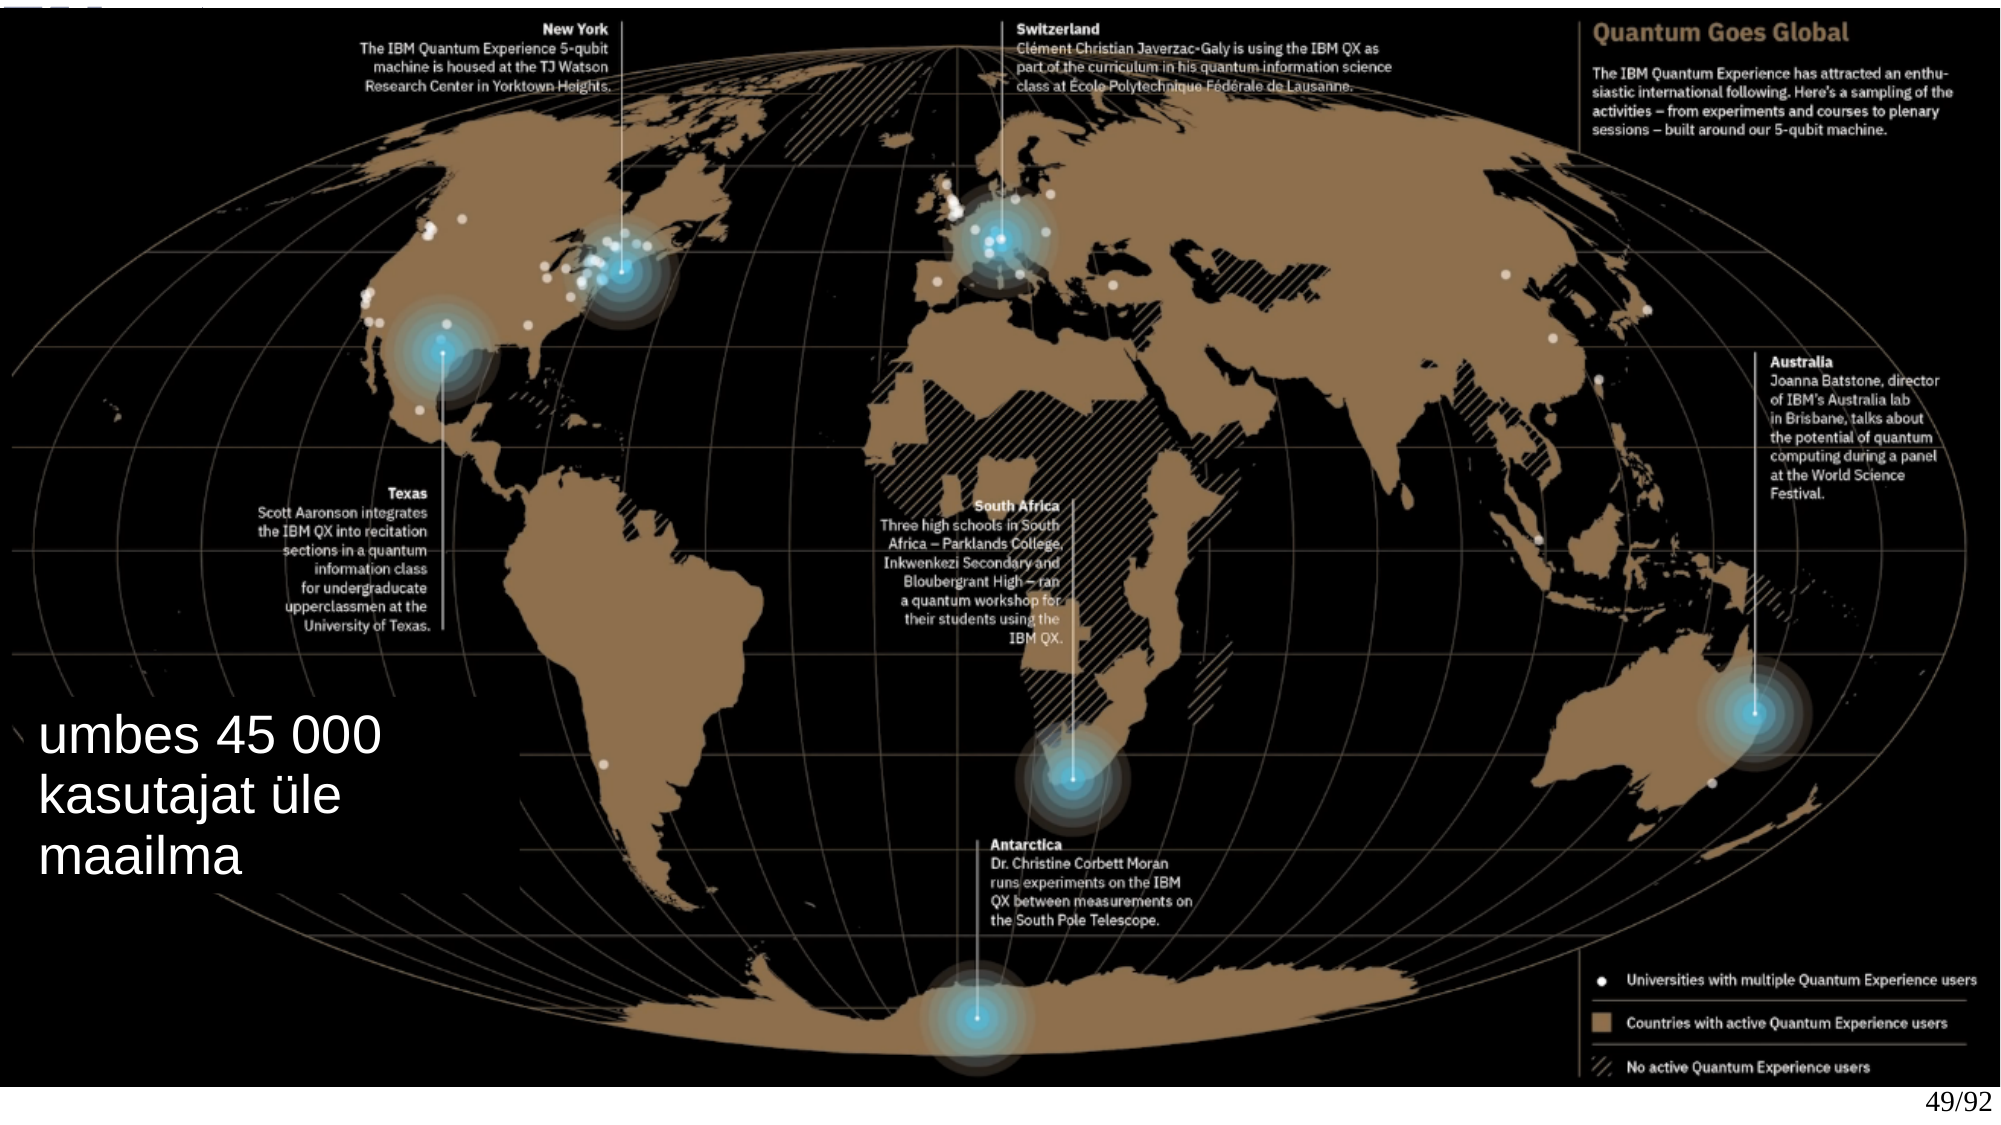

umbes 45 000 kasutajat üle maailma
49